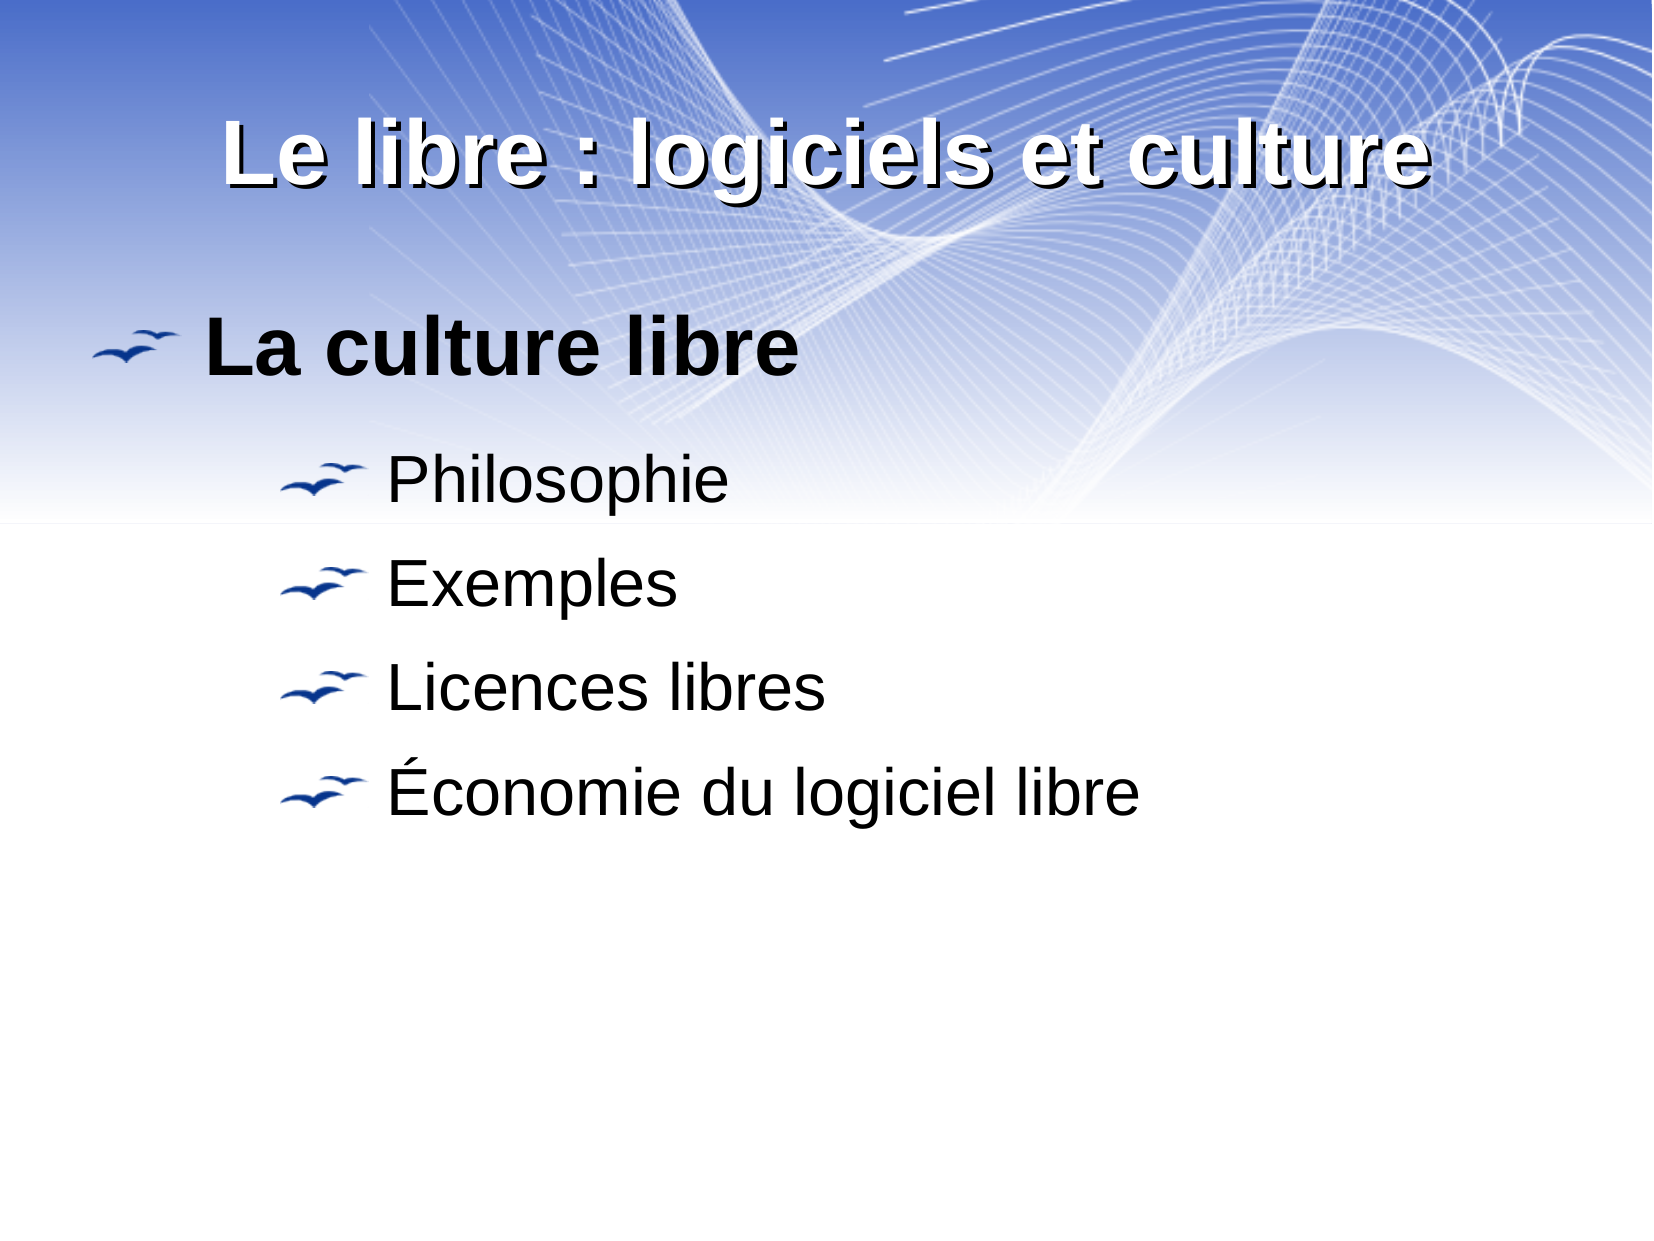

# Le libre : logiciels et culture
 La culture libre
 Philosophie
 Exemples
 Licences libres
 Économie du logiciel libre